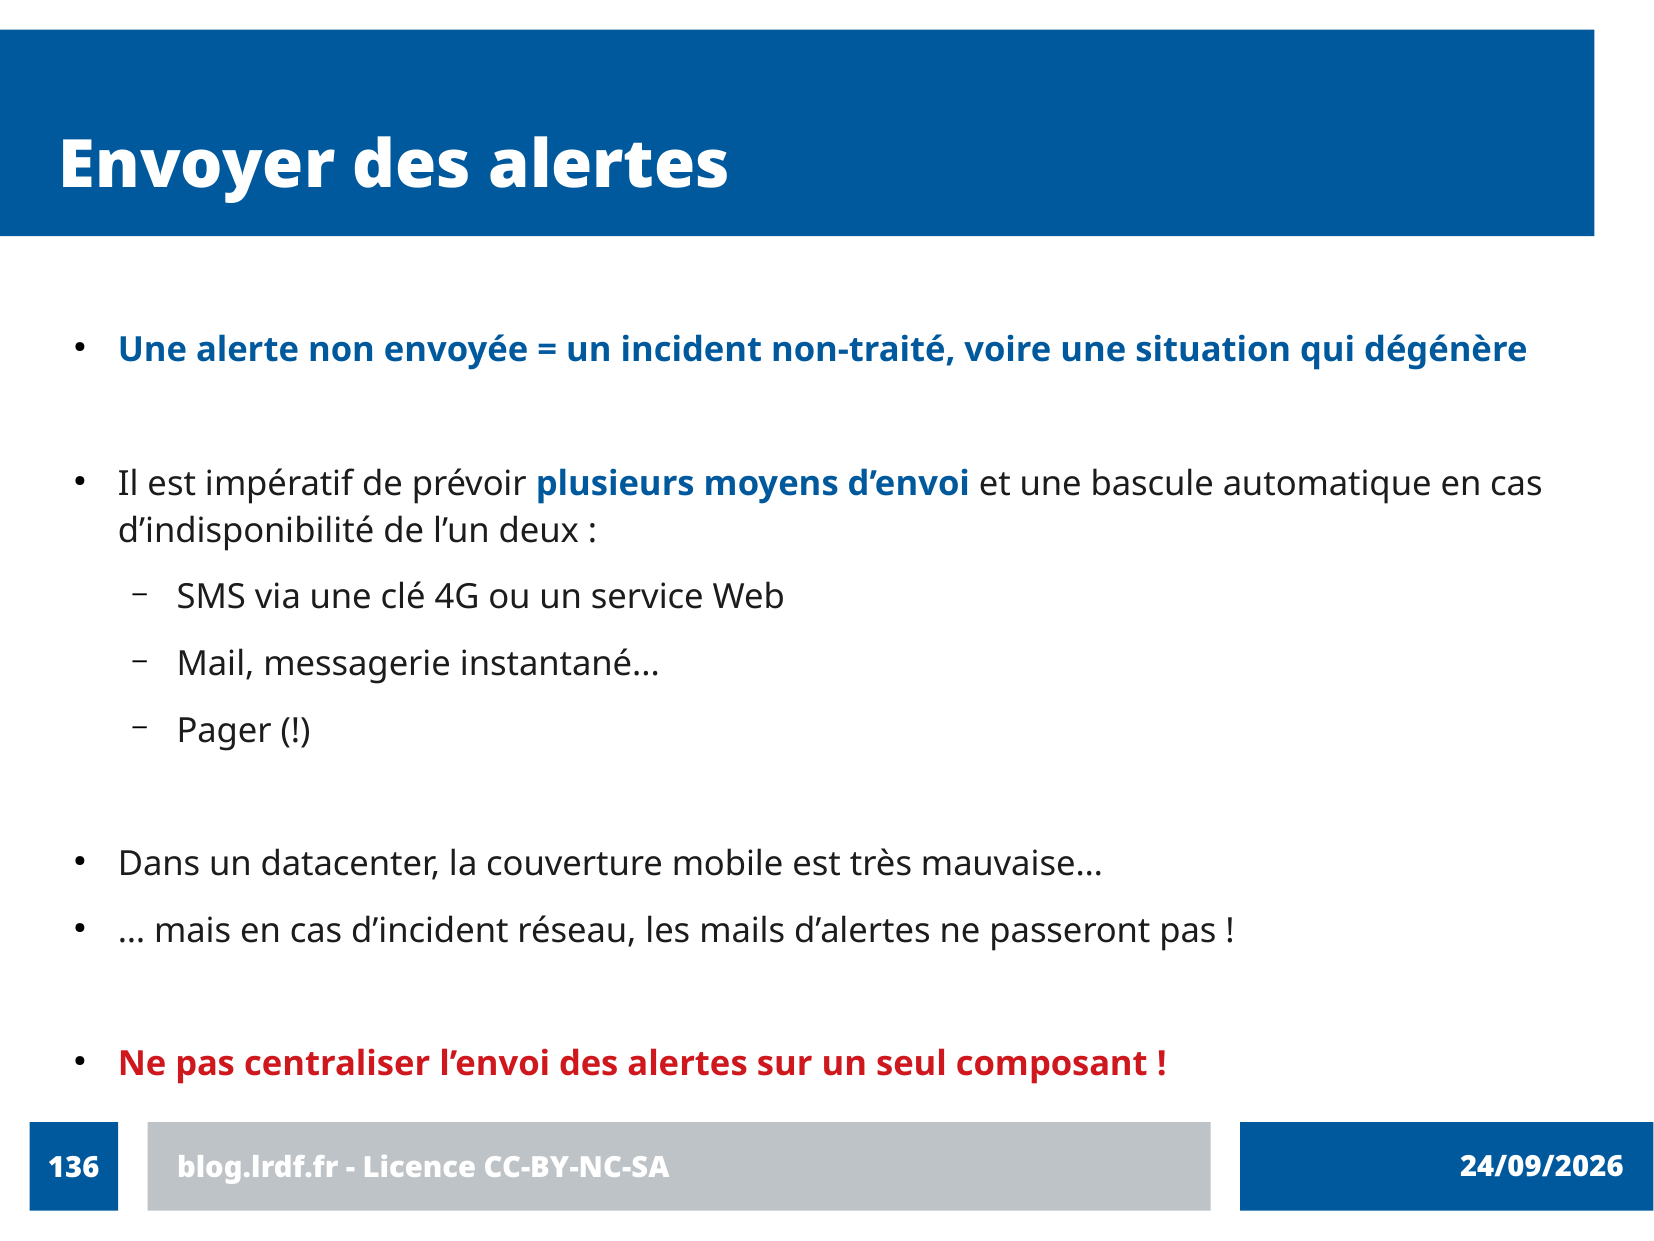

# Envoyer des alertes
Une alerte non envoyée = un incident non-traité, voire une situation qui dégénère
Il est impératif de prévoir plusieurs moyens d’envoi et une bascule automatique en cas d’indisponibilité de l’un deux :
SMS via une clé 4G ou un service Web
Mail, messagerie instantané...
Pager (!)
Dans un datacenter, la couverture mobile est très mauvaise…
… mais en cas d’incident réseau, les mails d’alertes ne passeront pas !
Ne pas centraliser l’envoi des alertes sur un seul composant !
136
blog.lrdf.fr - Licence CC-BY-NC-SA